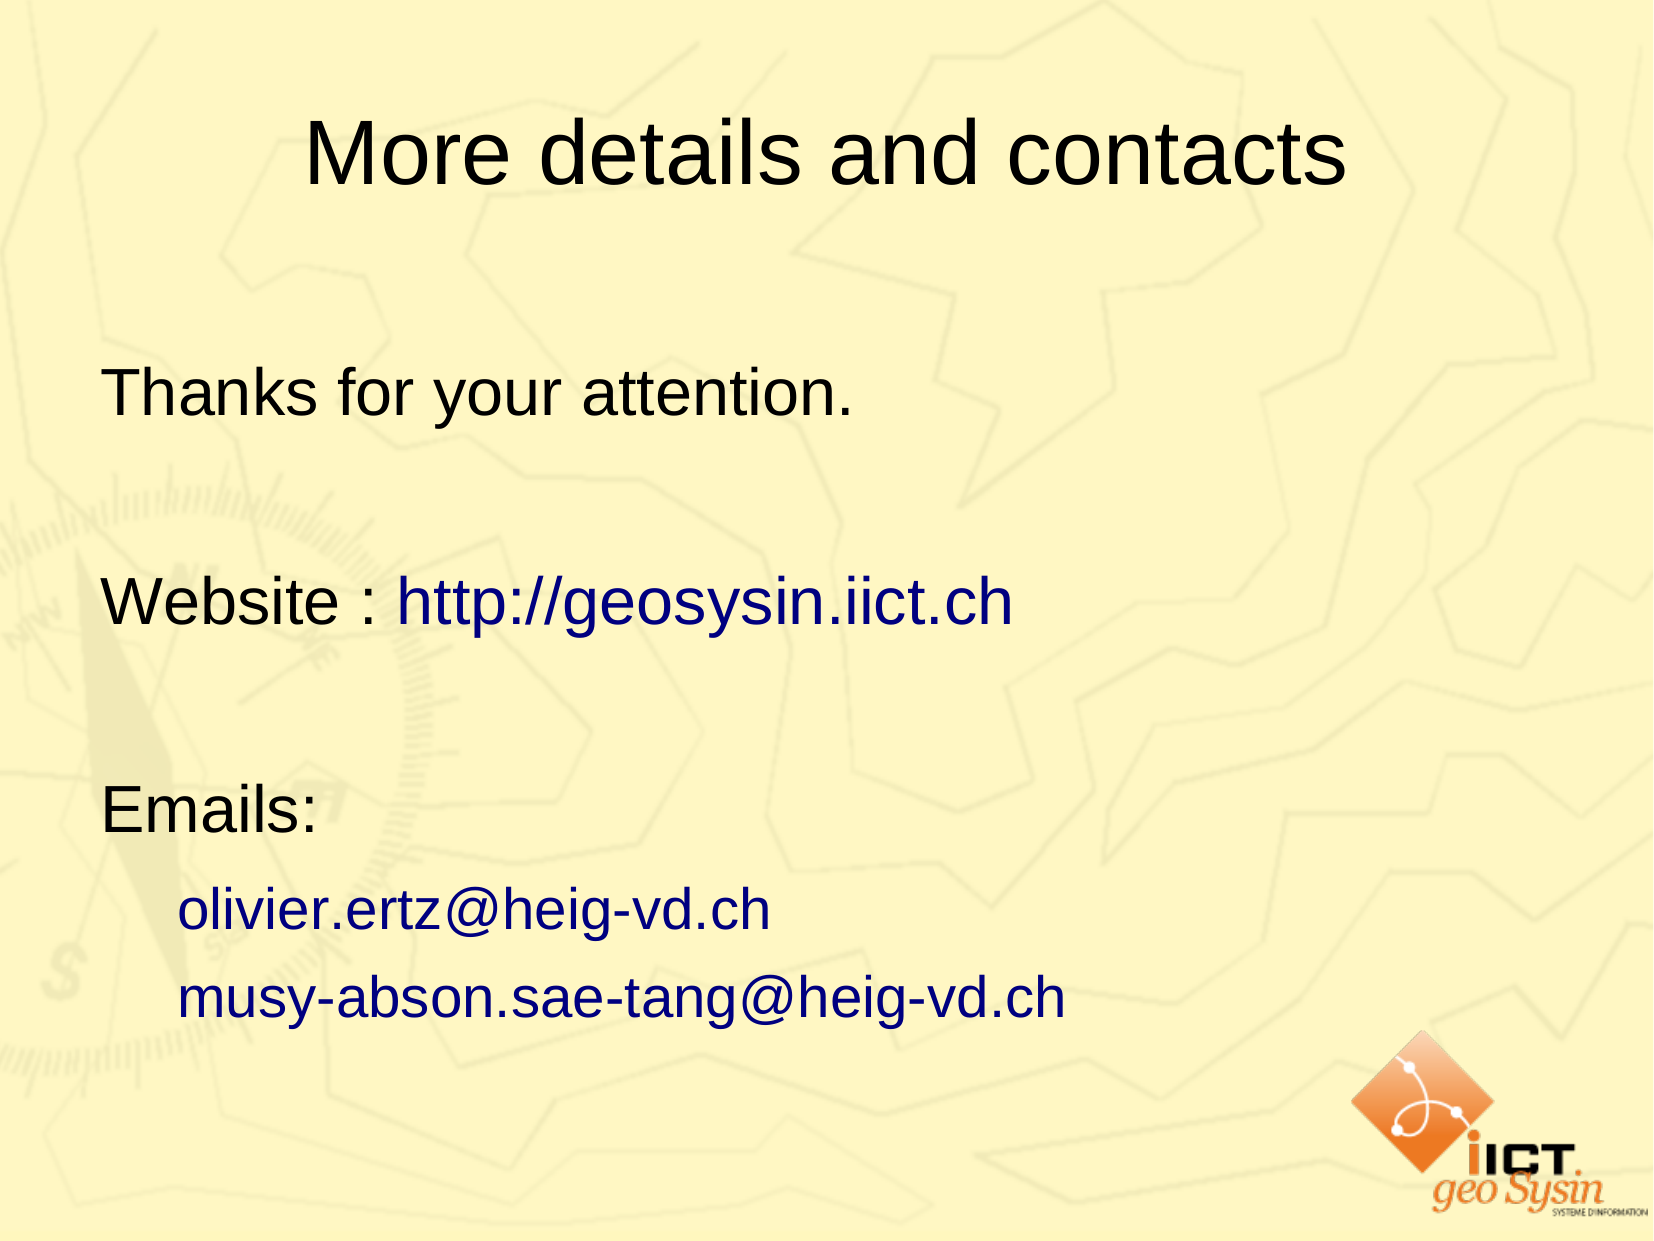

# More details and contacts
Thanks for your attention.
Website : http://geosysin.iict.ch
Emails:
olivier.ertz@heig-vd.ch
musy-abson.sae-tang@heig-vd.ch